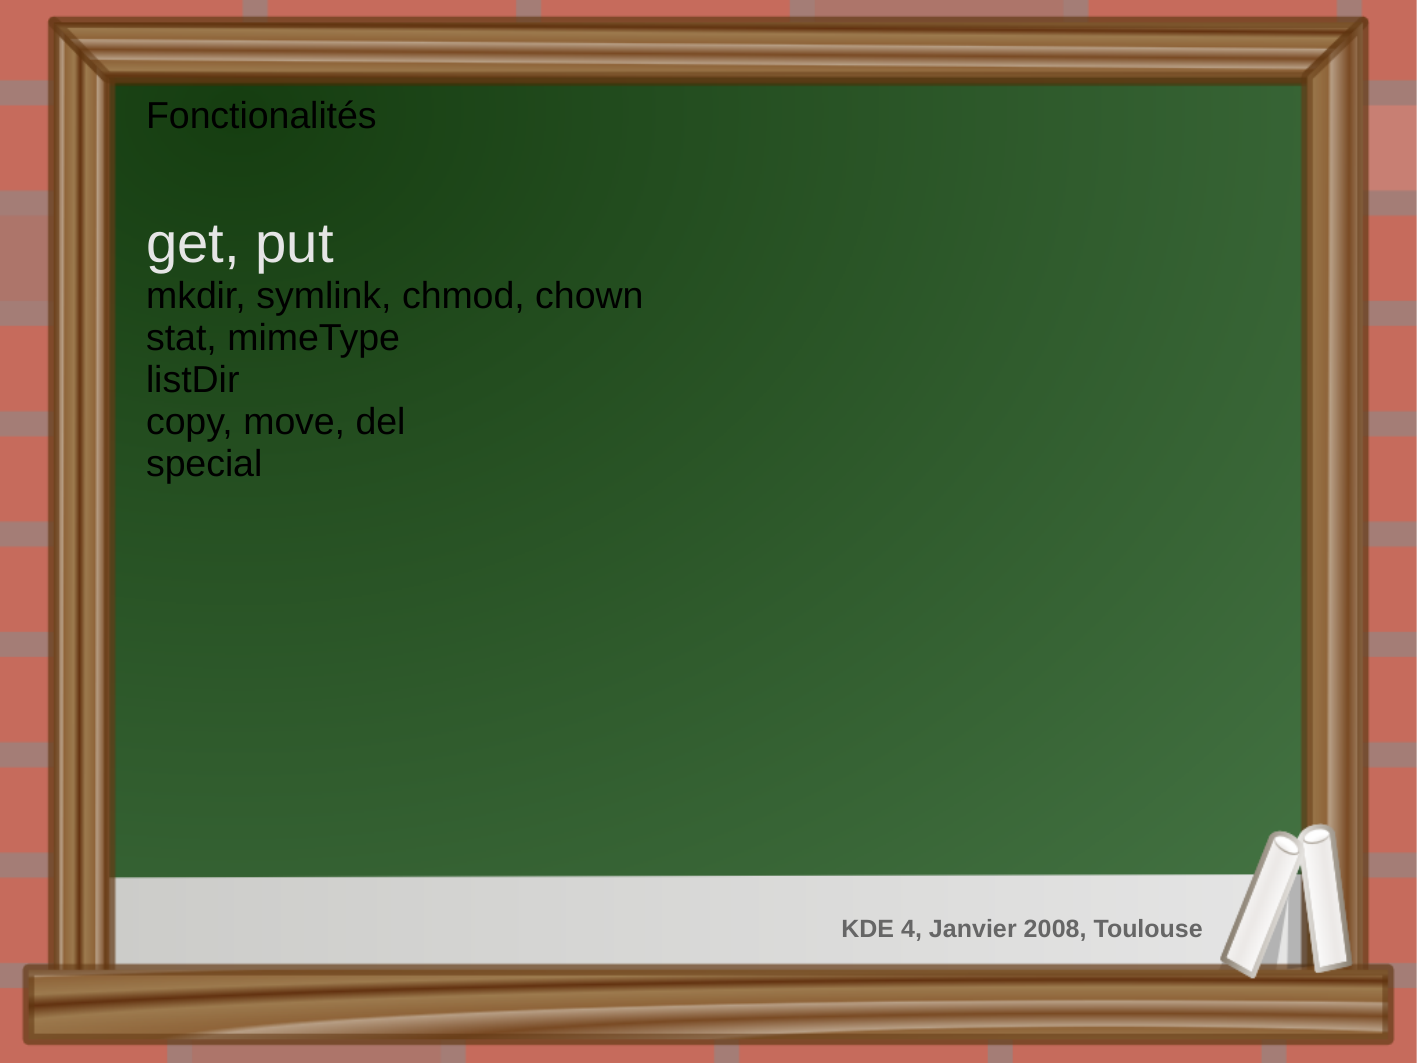

Fonctionalités
get, put
mkdir, symlink, chmod, chown
stat, mimeType
listDir
copy, move, del
special